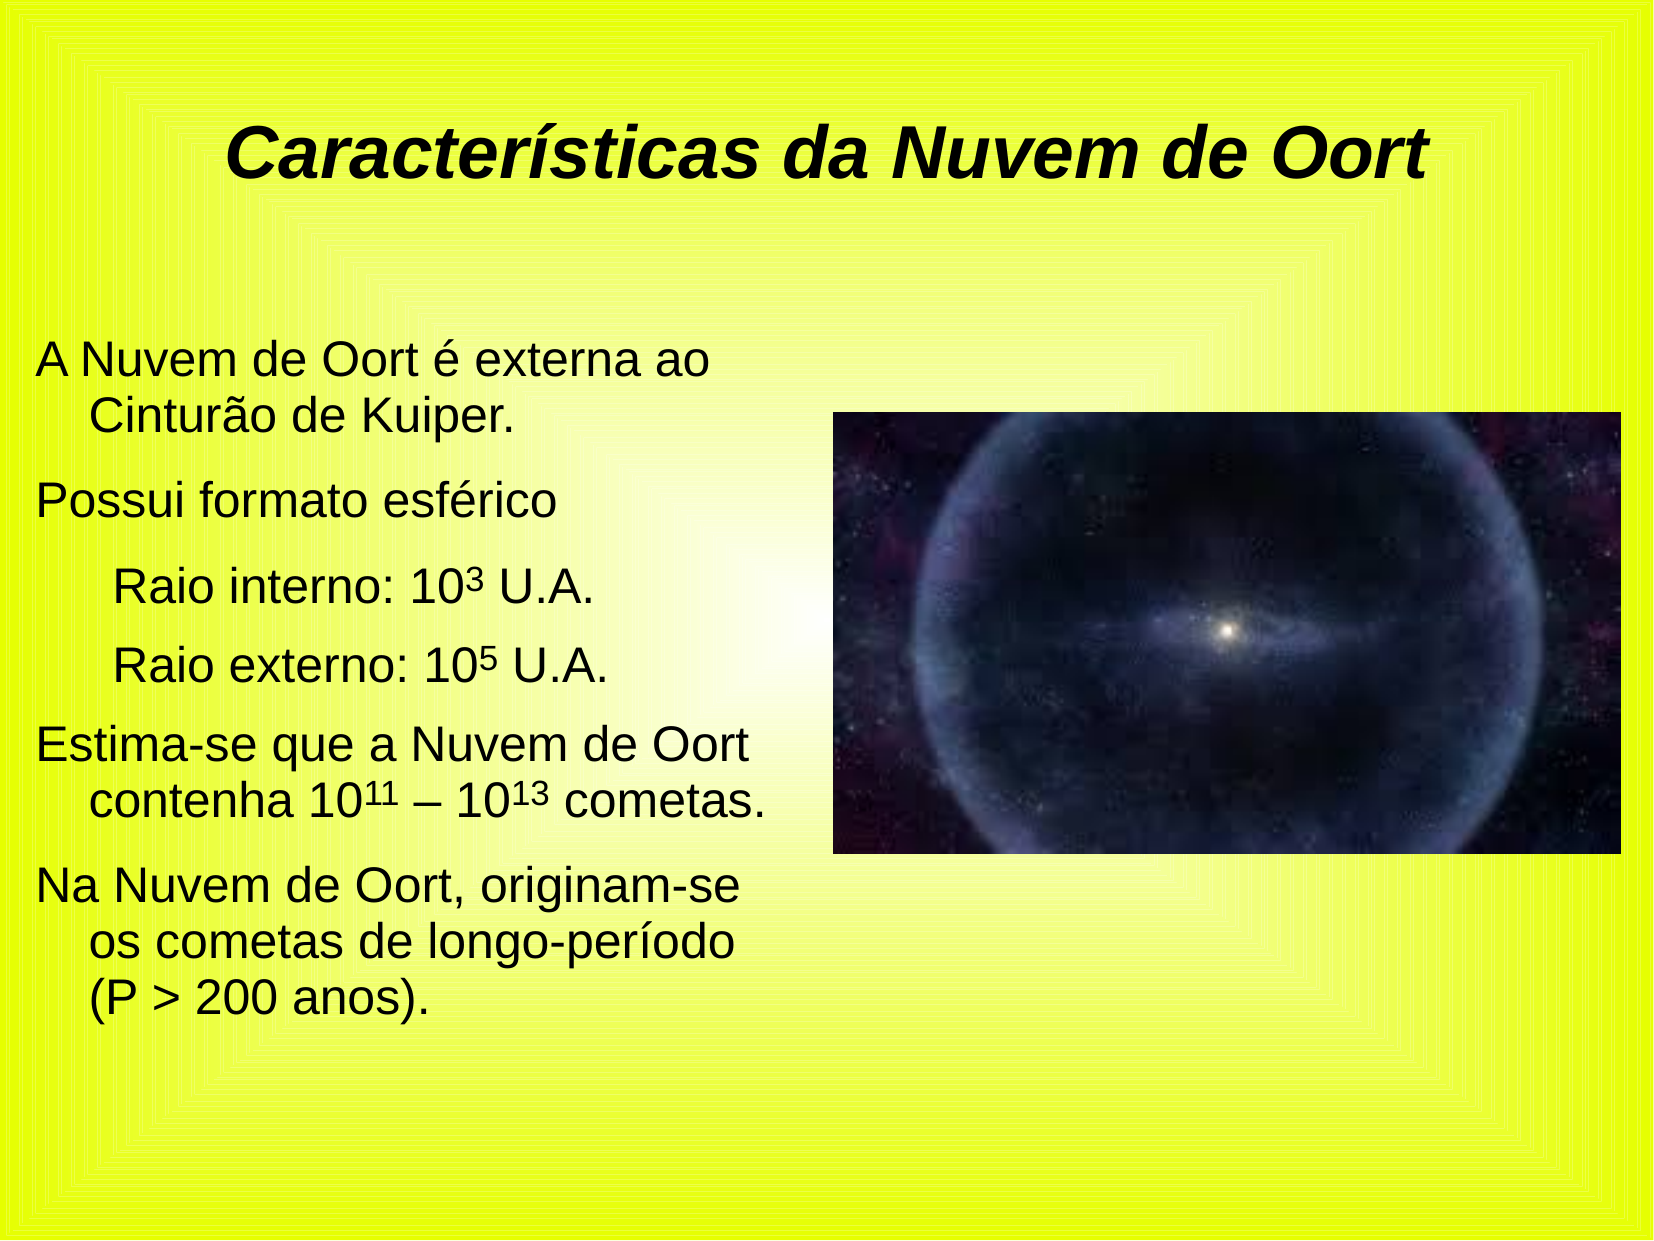

# Características da Nuvem de Oort
A Nuvem de Oort é externa ao Cinturão de Kuiper.
Possui formato esférico
Raio interno: 103 U.A.
Raio externo: 105 U.A.
Estima-se que a Nuvem de Oort contenha 1011 – 1013 cometas.
Na Nuvem de Oort, originam-se os cometas de longo-período (P > 200 anos).